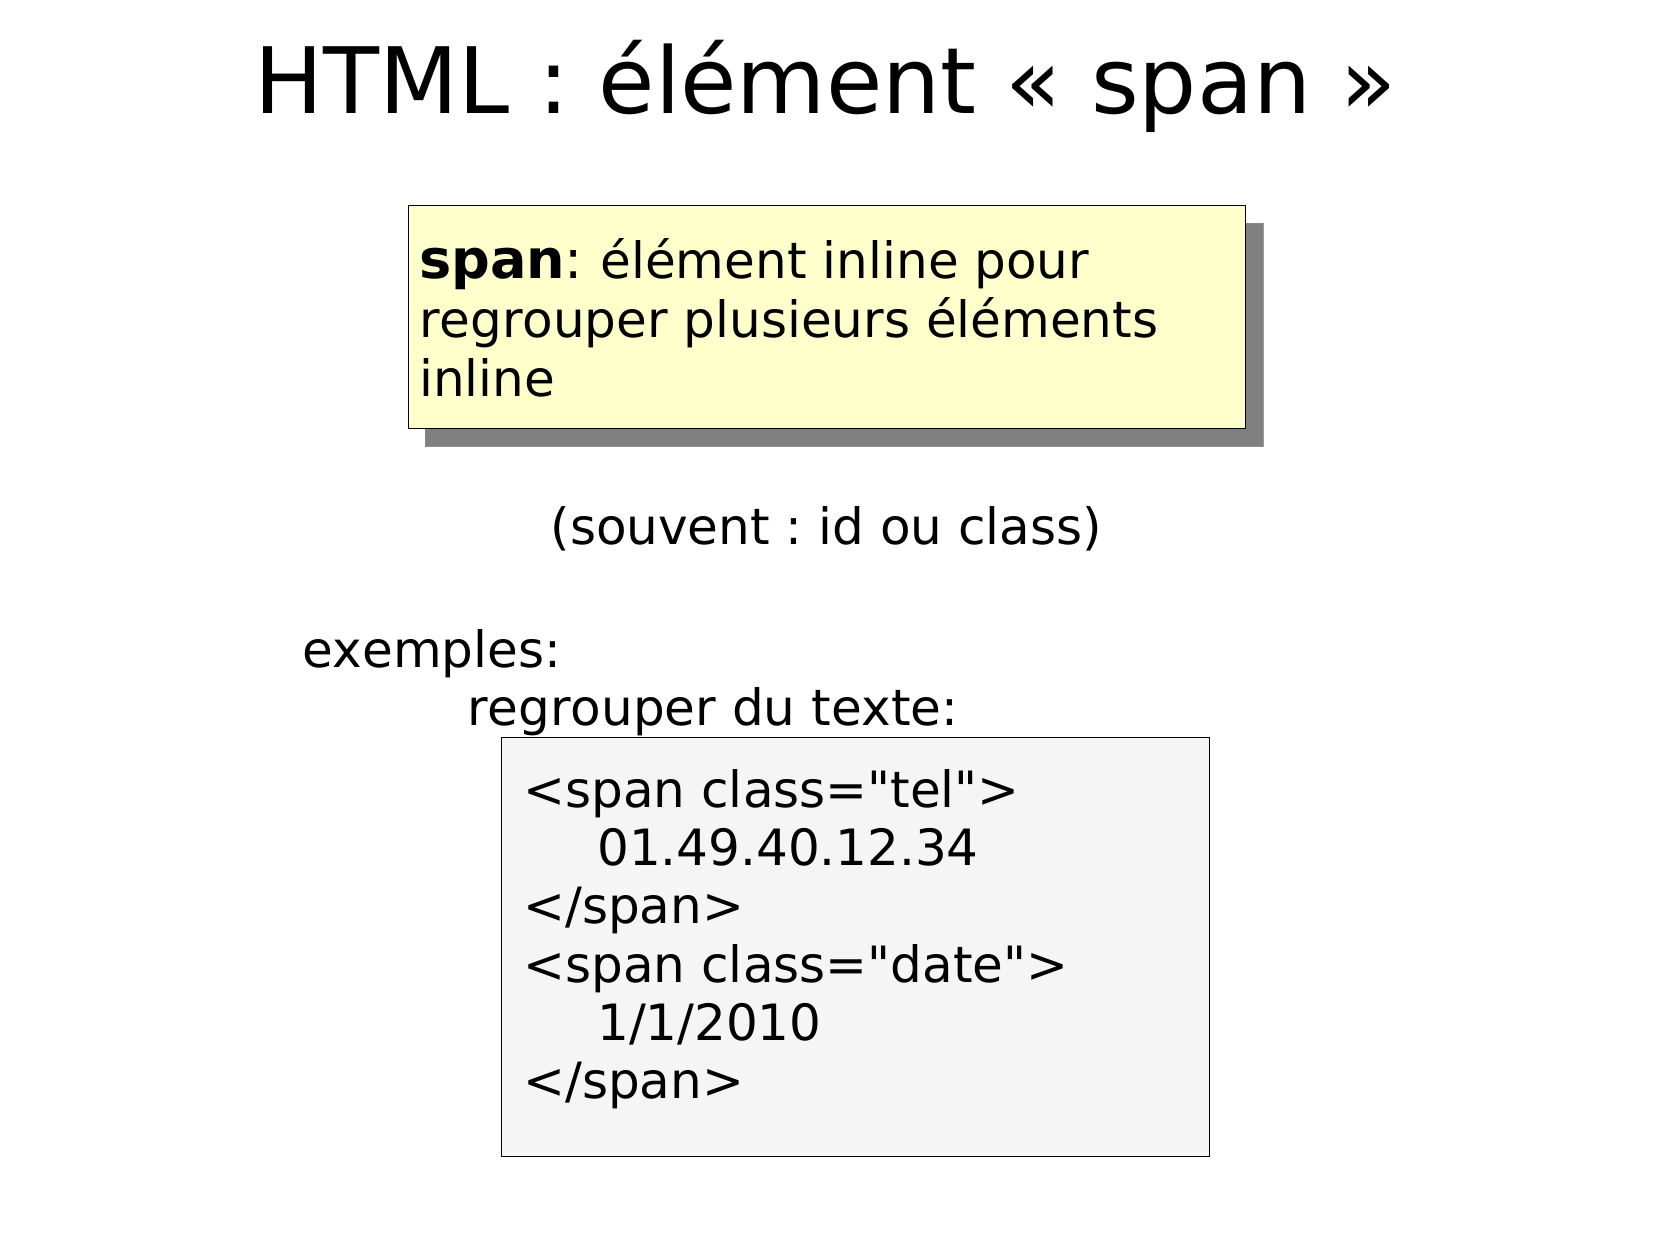

# HTML : élément « span »
span: élément inline pour regrouper plusieurs éléments inline
(souvent : id ou class)
exemples:
regrouper du texte:
<span class="tel">
	01.49.40.12.34
</span>
<span class="date">
	1/1/2010
</span>